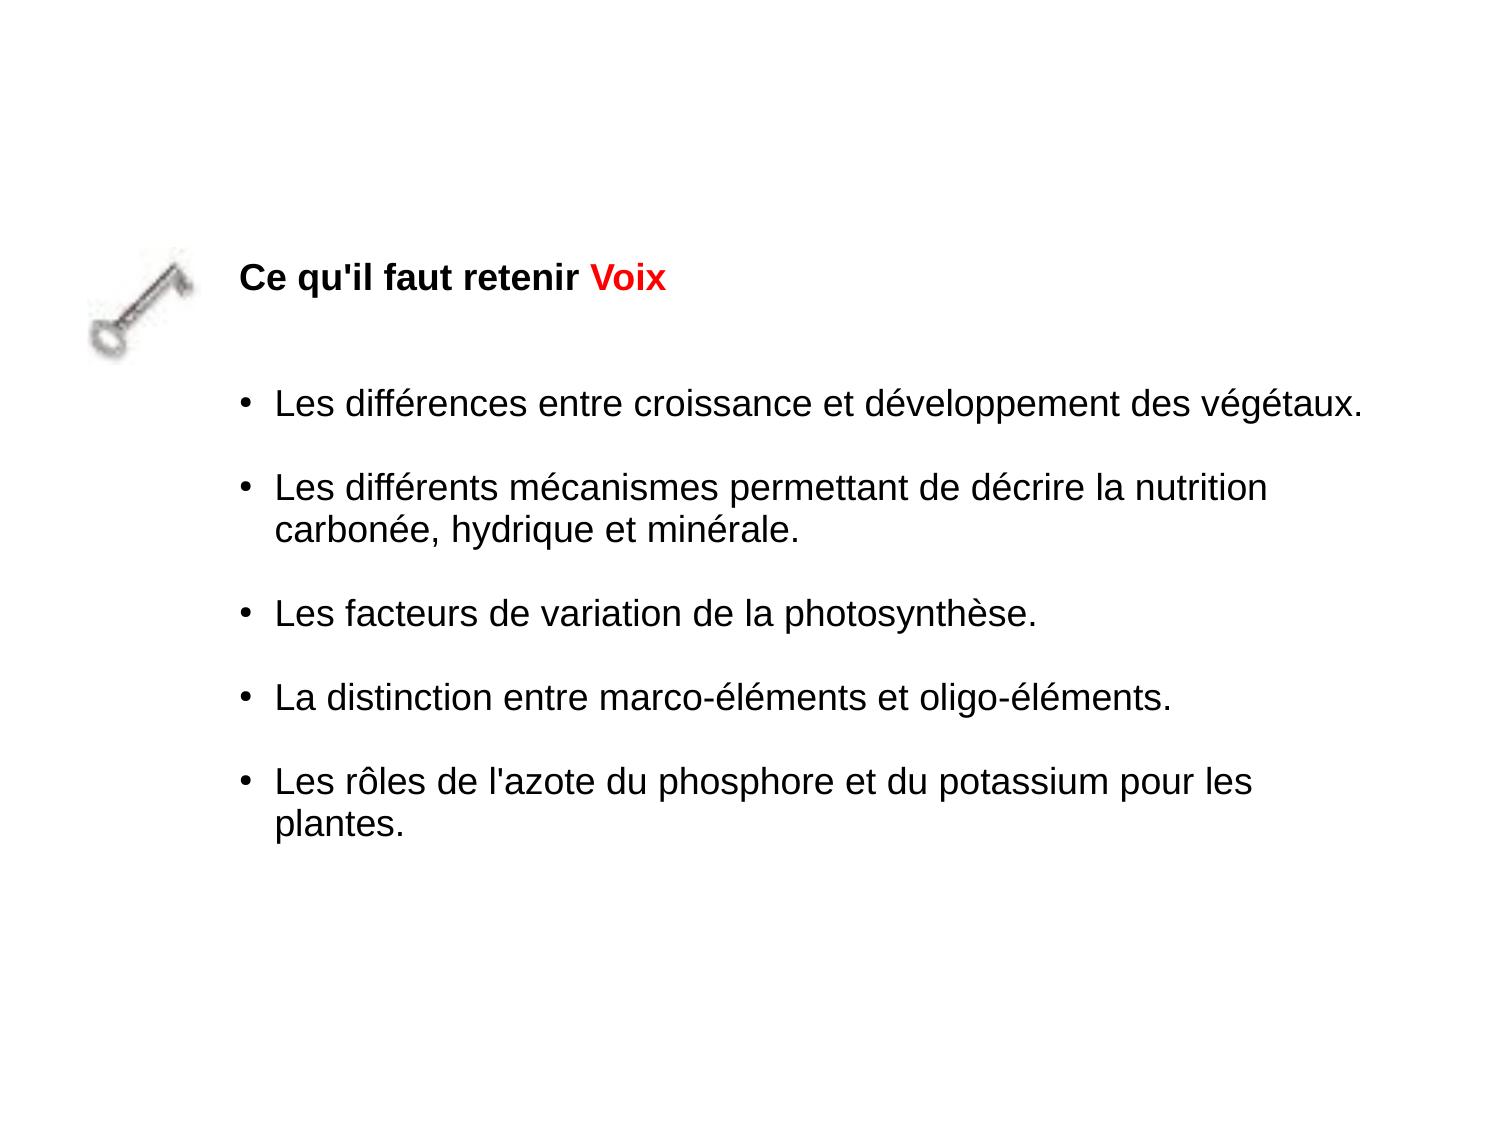

Ce qu'il faut retenir Voix
Les différences entre croissance et développement des végétaux.
Les différents mécanismes permettant de décrire la nutrition carbonée, hydrique et minérale.
Les facteurs de variation de la photosynthèse.
La distinction entre marco-éléments et oligo-éléments.
Les rôles de l'azote du phosphore et du potassium pour les plantes.
# Ce qu’il faut retenir : voix